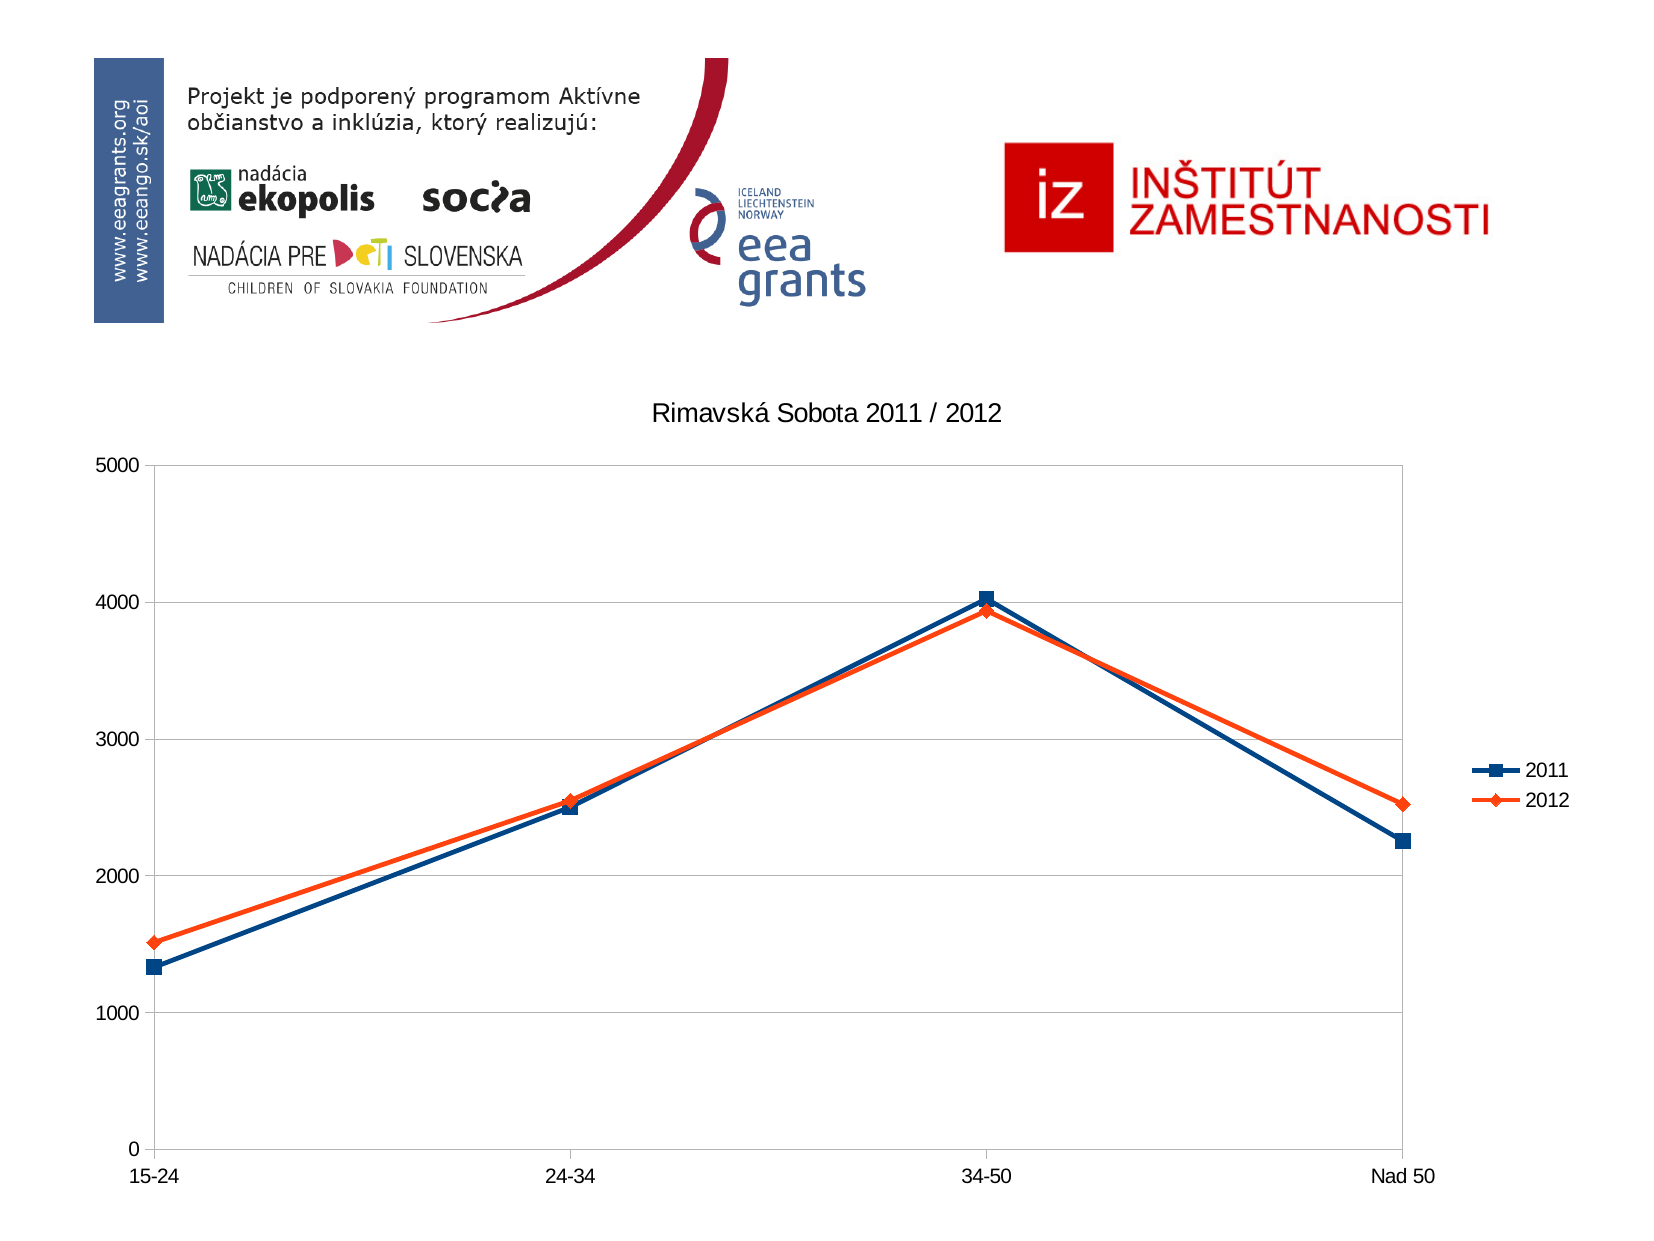

### Chart: Rimavská Sobota 2011 / 2012
| Category | 2011 | 2012 |
|---|---|---|
| 15-24 | 1332.0 | 1514.0 |
| 24-34 | 2503.0 | 2550.0 |
| 34-50 | 4025.0 | 3938.0 |
| Nad 50 | 2255.0 | 2524.0 |